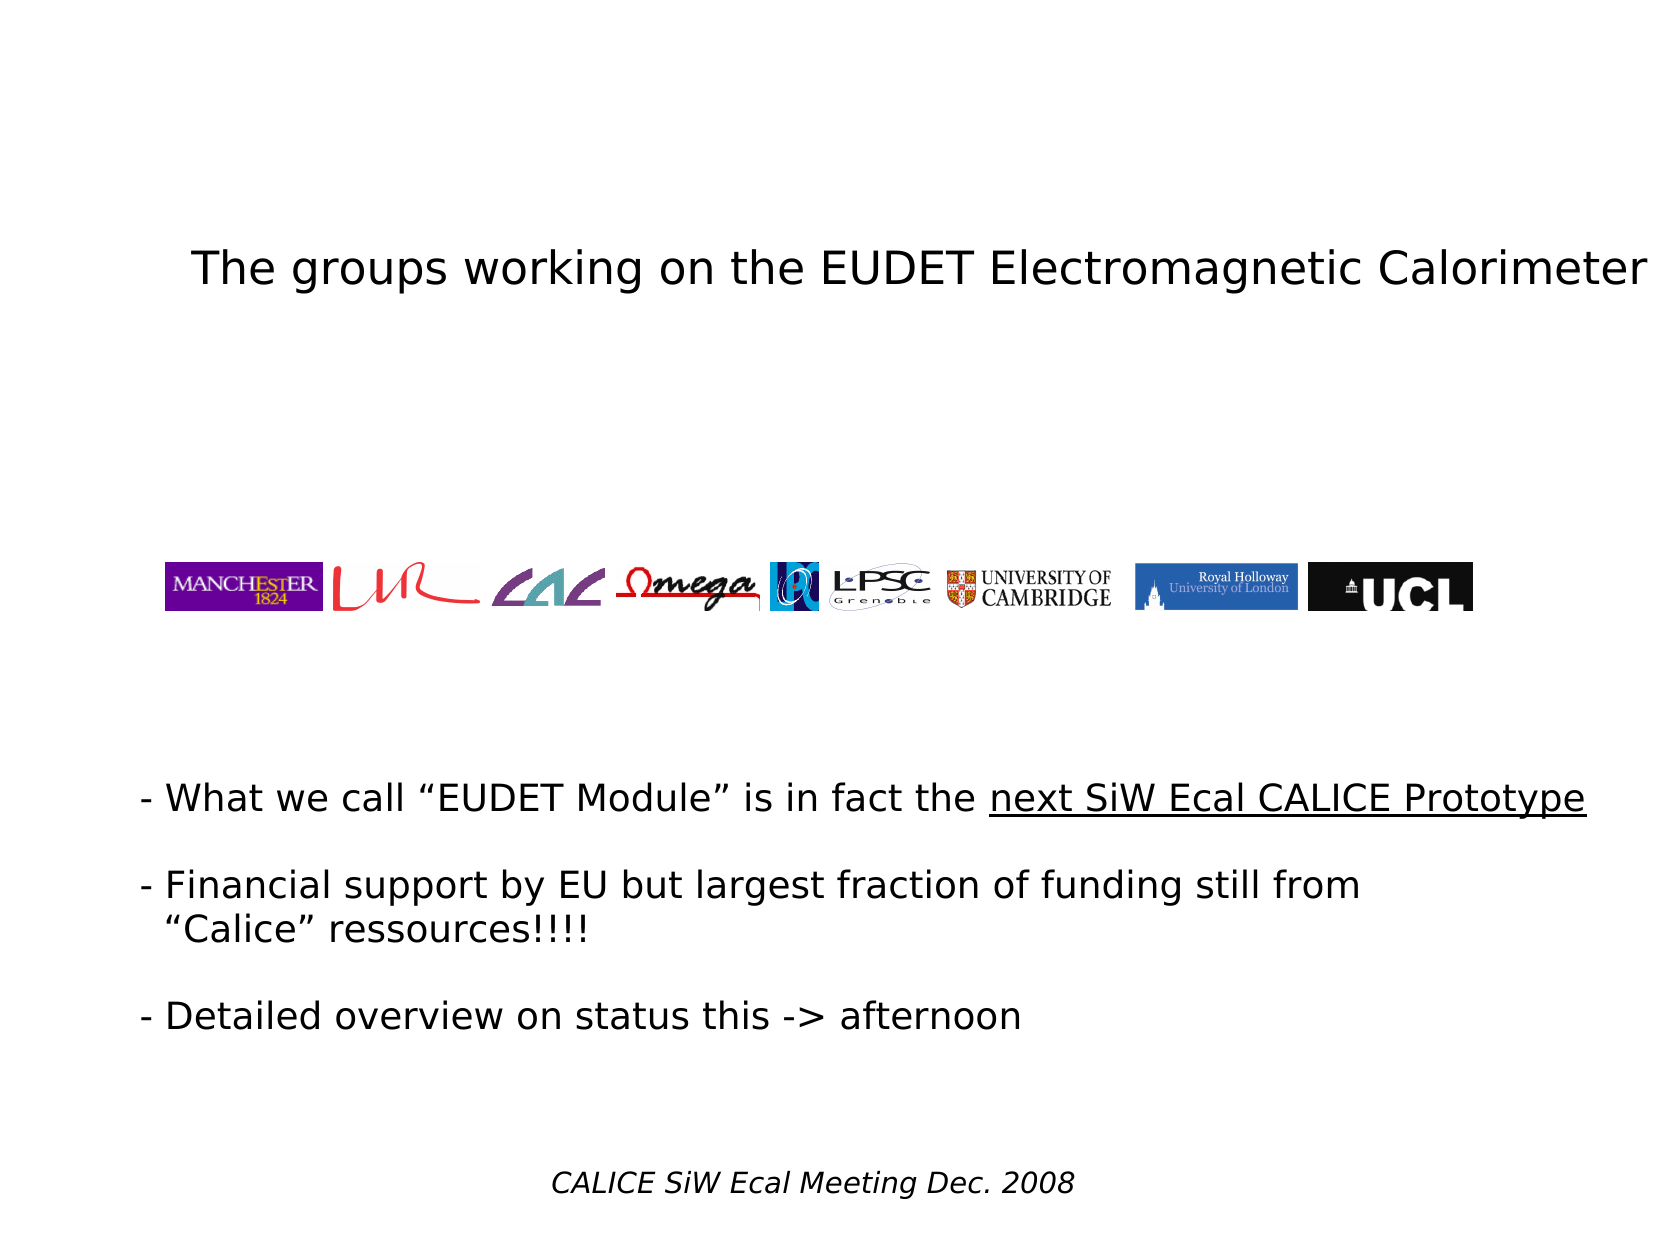

The groups working on the EUDET Electromagnetic Calorimeter
- What we call “EUDET Module” is in fact the next SiW Ecal CALICE Prototype
- Financial support by EU but largest fraction of funding still from
 “Calice” ressources!!!!
- Detailed overview on status this -> afternoon